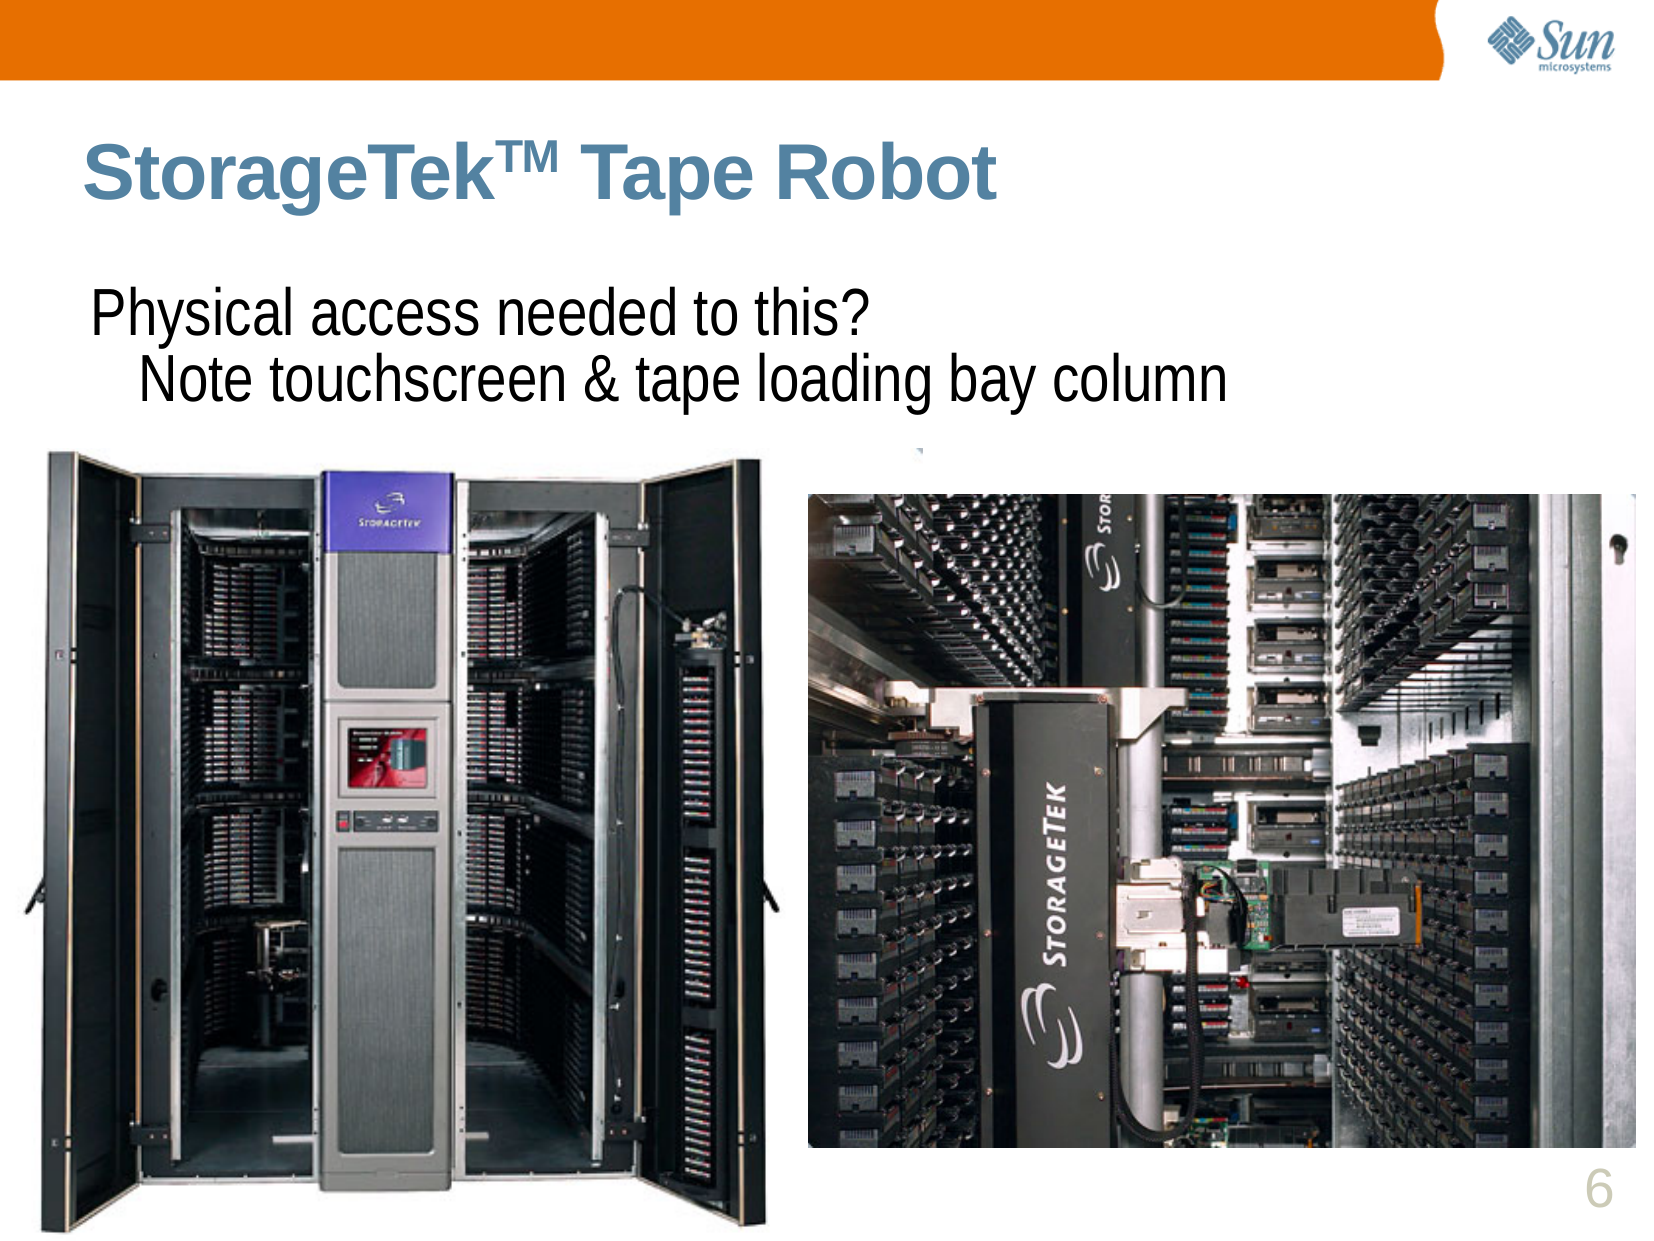

# StorageTekTM Tape Robot
Physical access needed to this?
Note touchscreen & tape loading bay column